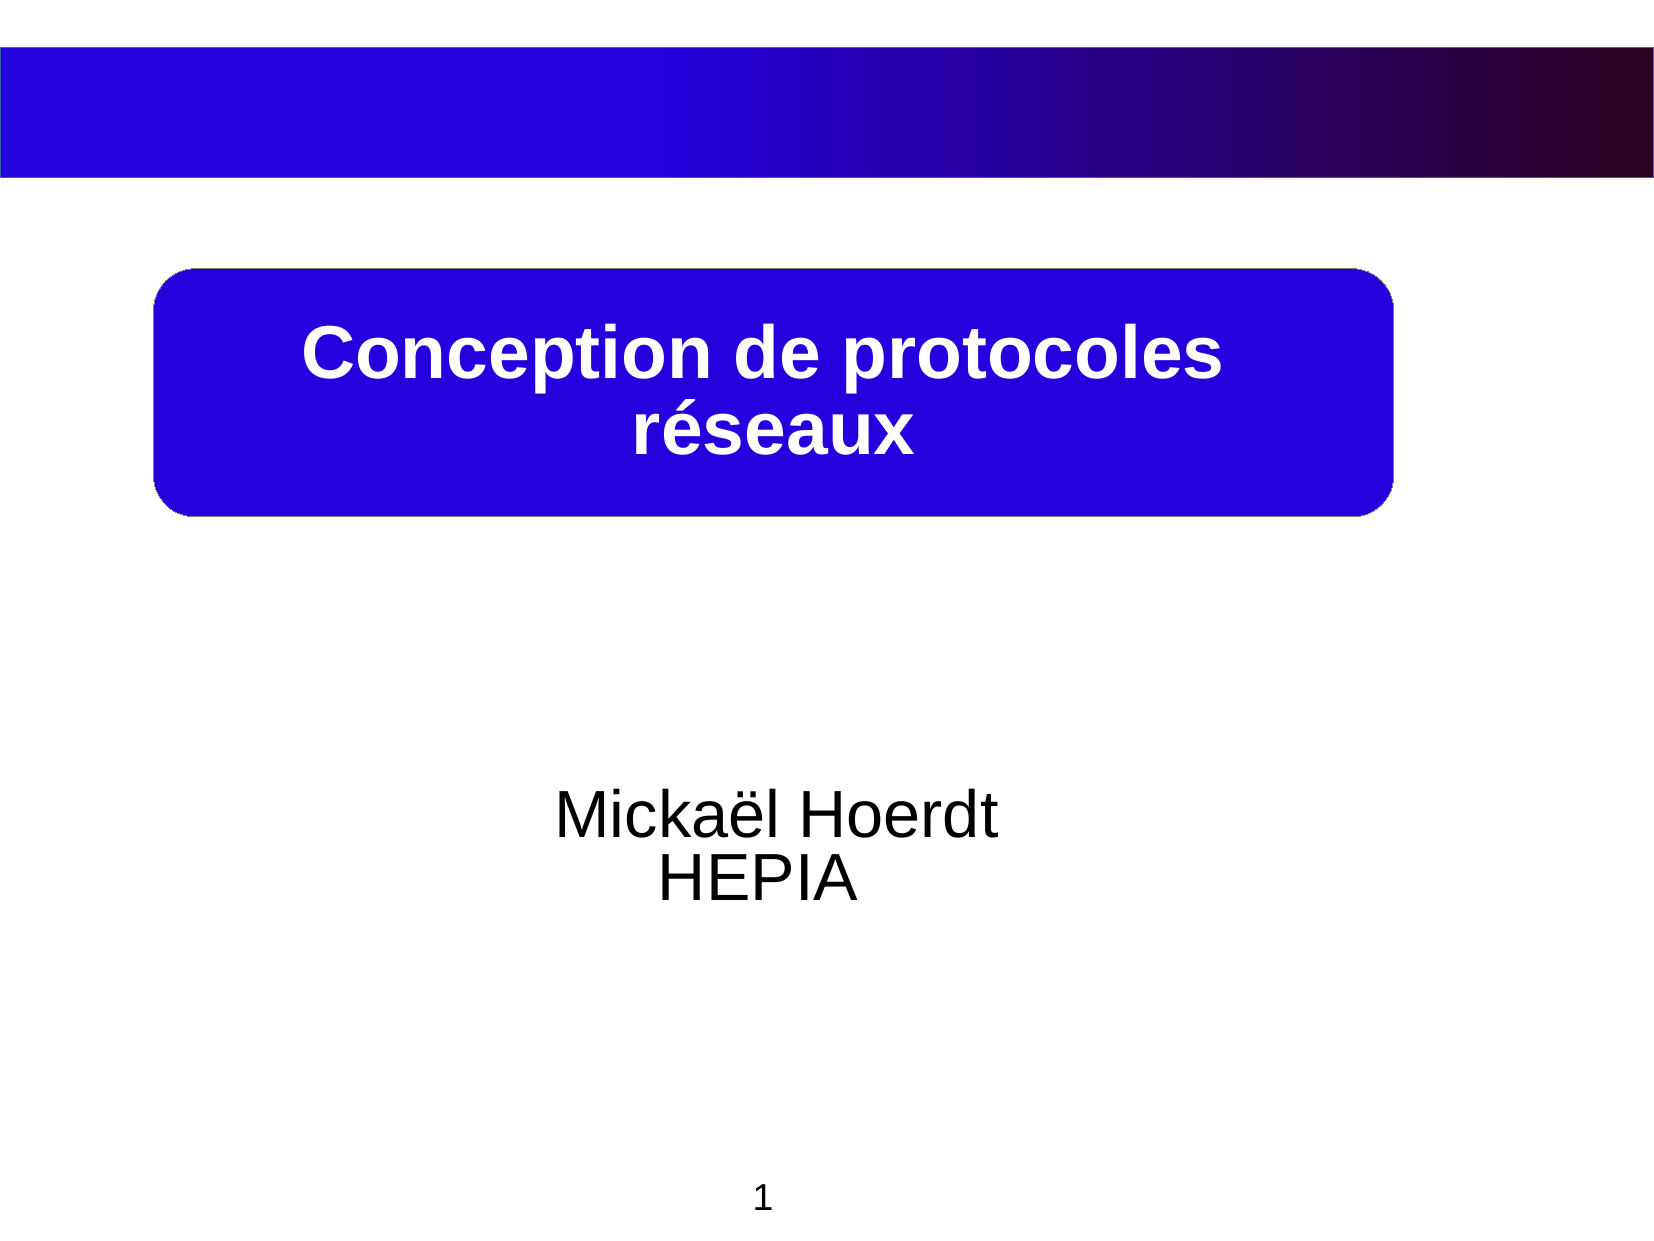

Conception de protocoles
réseaux
# Mickaël Hoerdt
HEPIA